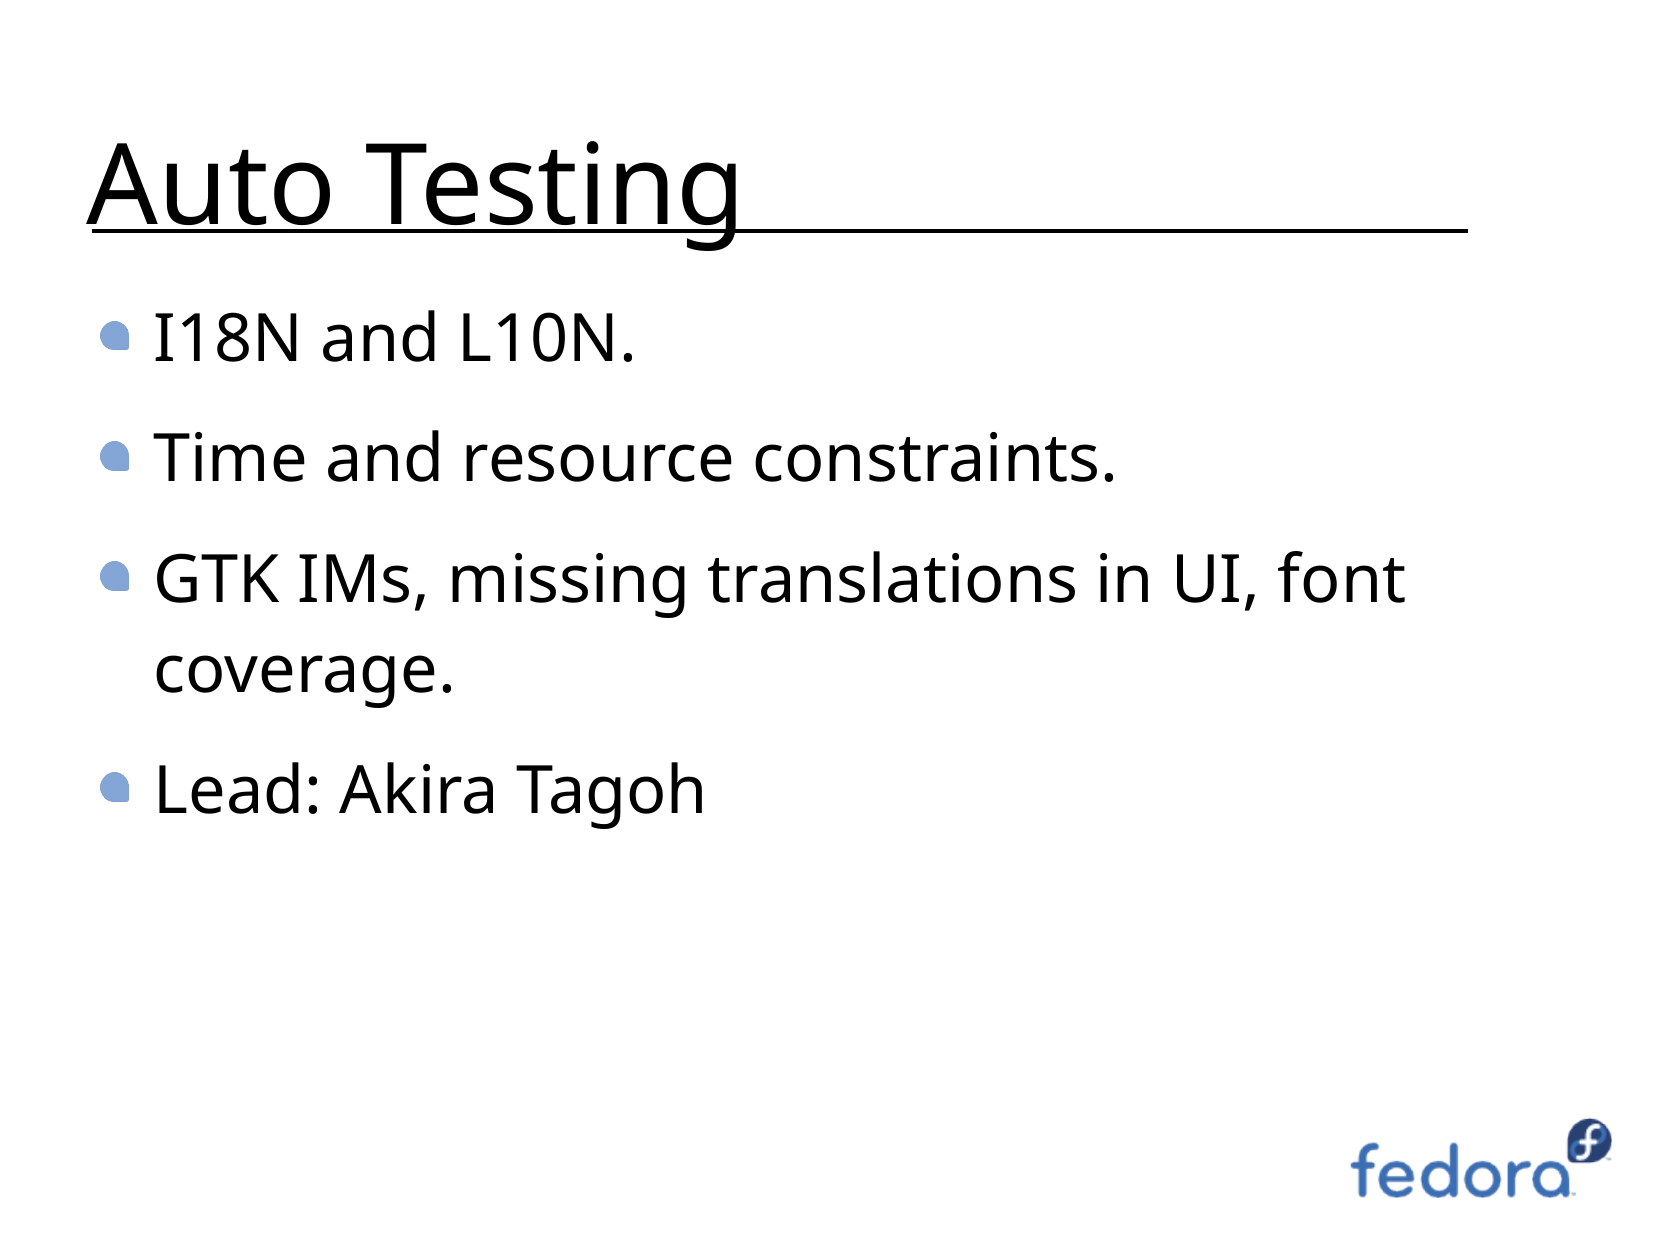

# Auto Testing
I18N and L10N.
Time and resource constraints.
GTK IMs, missing translations in UI, font coverage.
Lead: Akira Tagoh